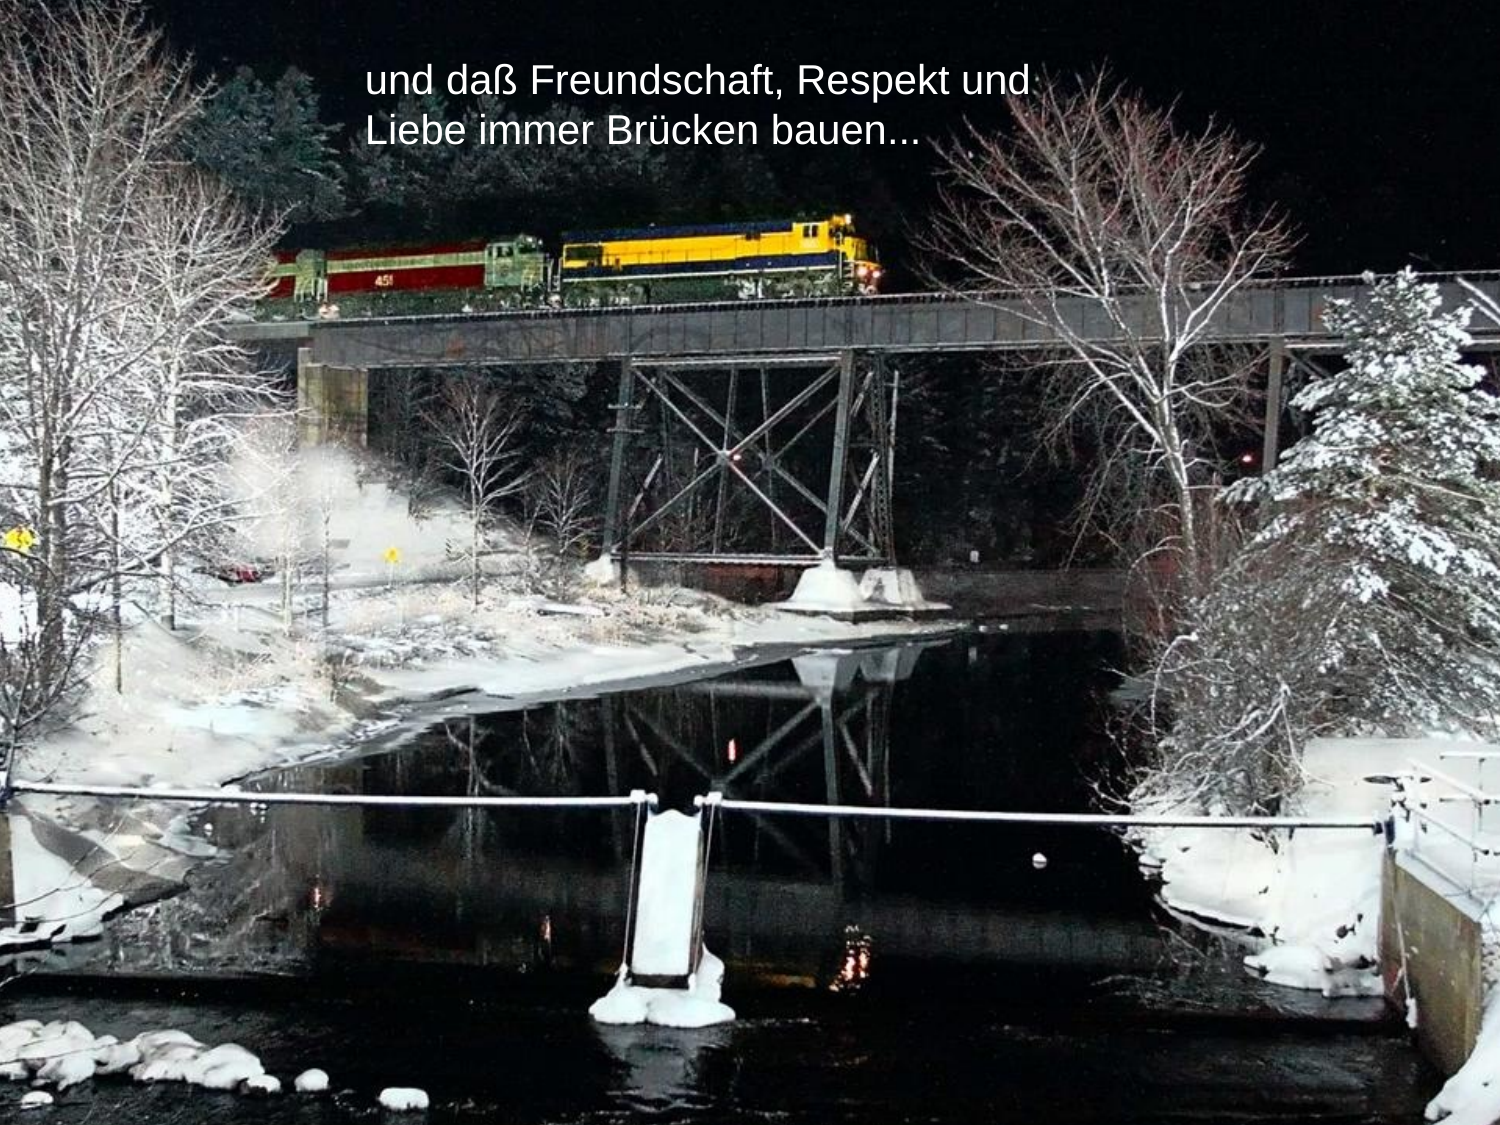

und daß Freundschaft, Respekt und Liebe immer Brücken bauen...
#